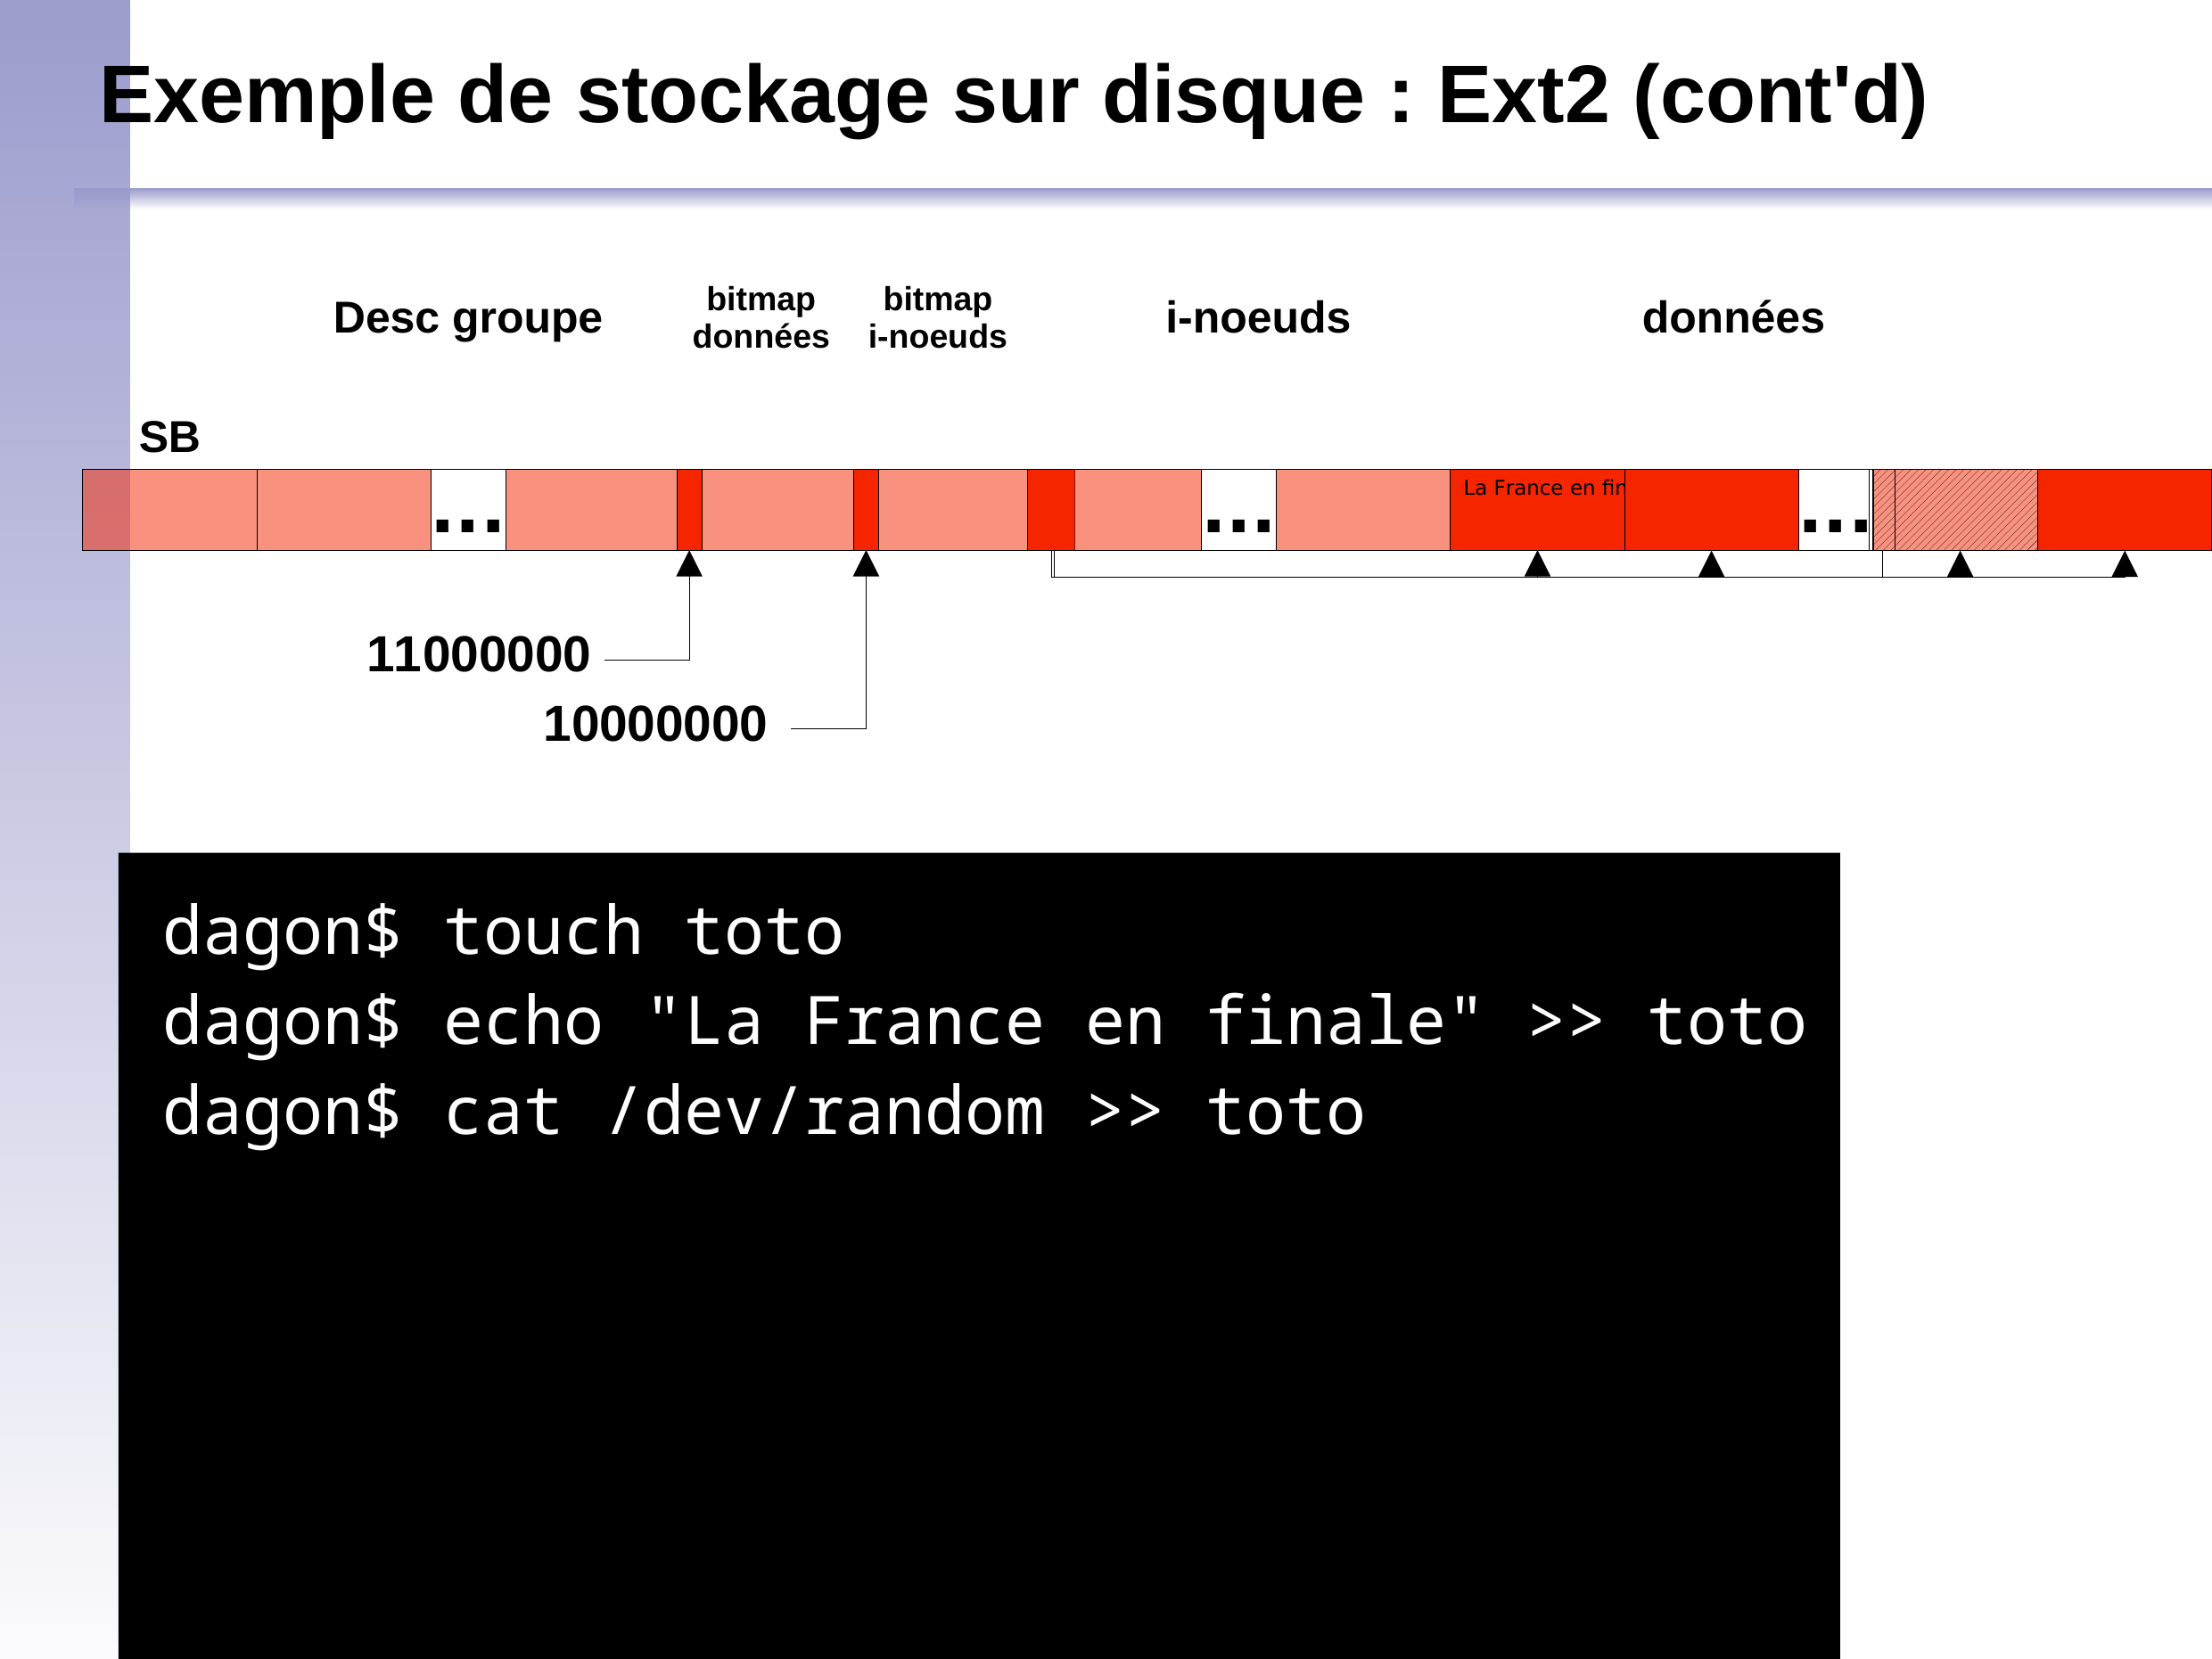

# Exemple de stockage sur disque : Ext2 (cont'd)
bitmap
données
bitmap
i-noeuds
Desc groupe
i-noeuds
données
SB
...
La France en finale
...
...
11000000
10000000
dagon$ touch toto
dagon$ echo "La France en finale" >> toto
dagon$ cat /dev/random >> toto